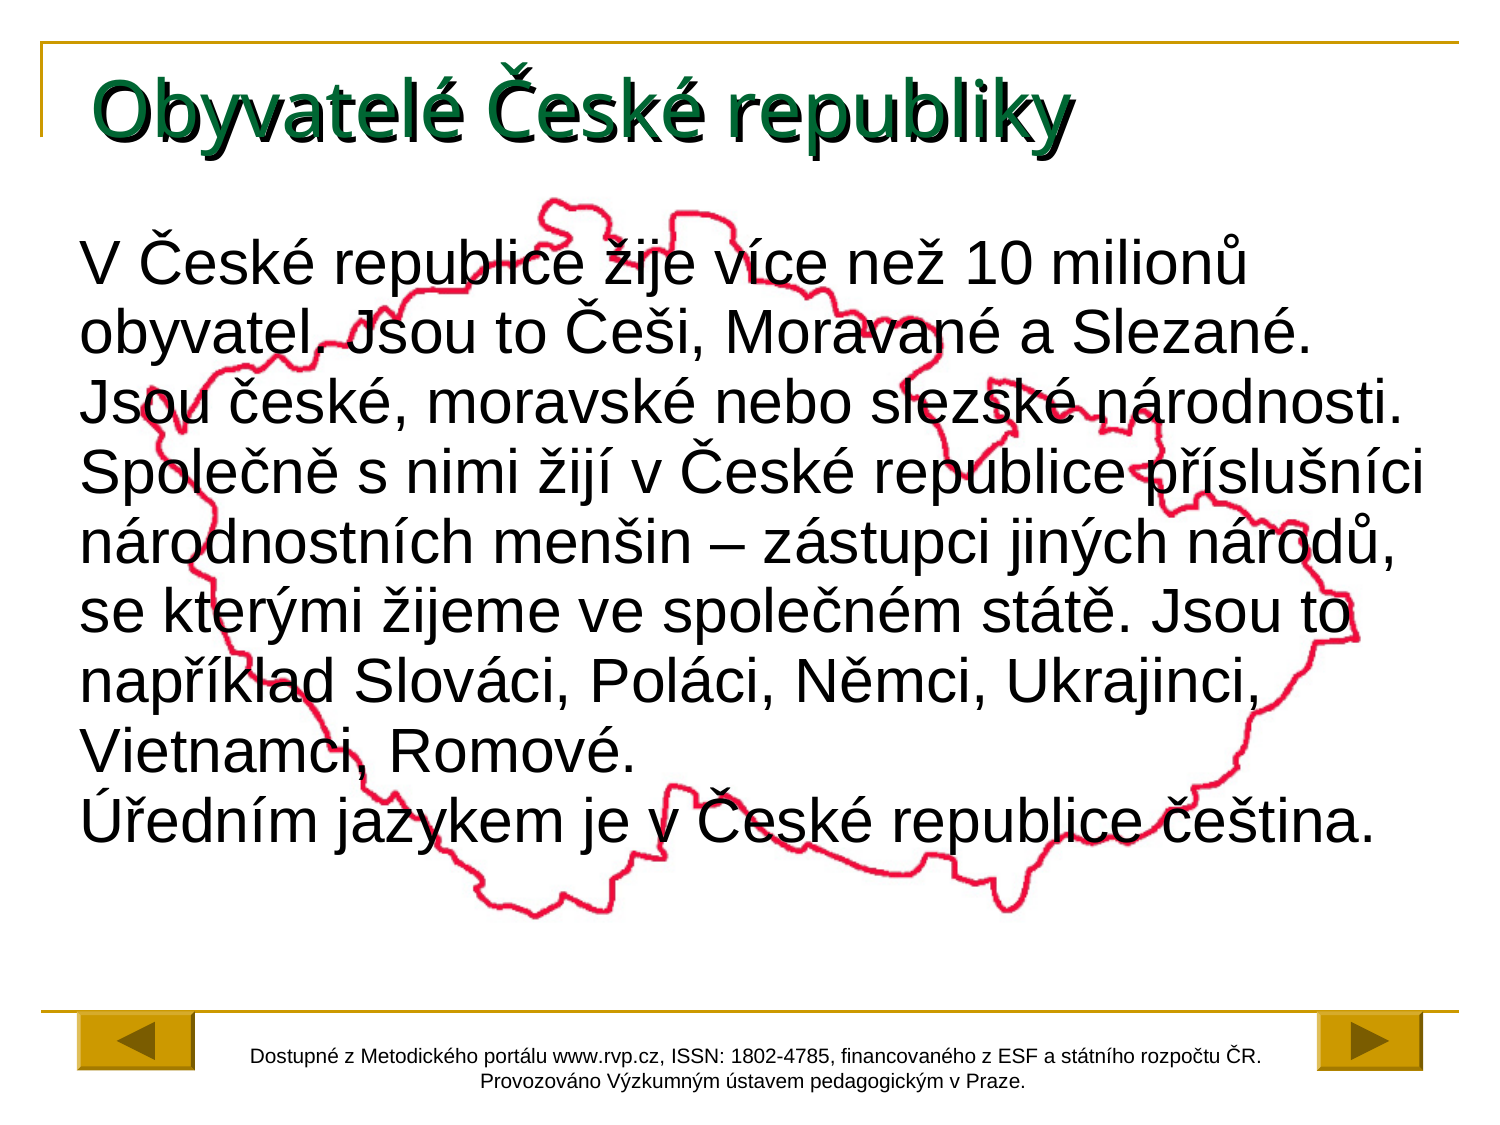

# Obyvatelé České republiky
V České republice žije více než 10 milionů obyvatel. Jsou to Češi, Moravané a Slezané. Jsou české, moravské nebo slezské národnosti.
Společně s nimi žijí v České republice příslušníci národnostních menšin – zástupci jiných národů, se kterými žijeme ve společném státě. Jsou to například Slováci, Poláci, Němci, Ukrajinci, Vietnamci, Romové.
Úředním jazykem je v České republice čeština.